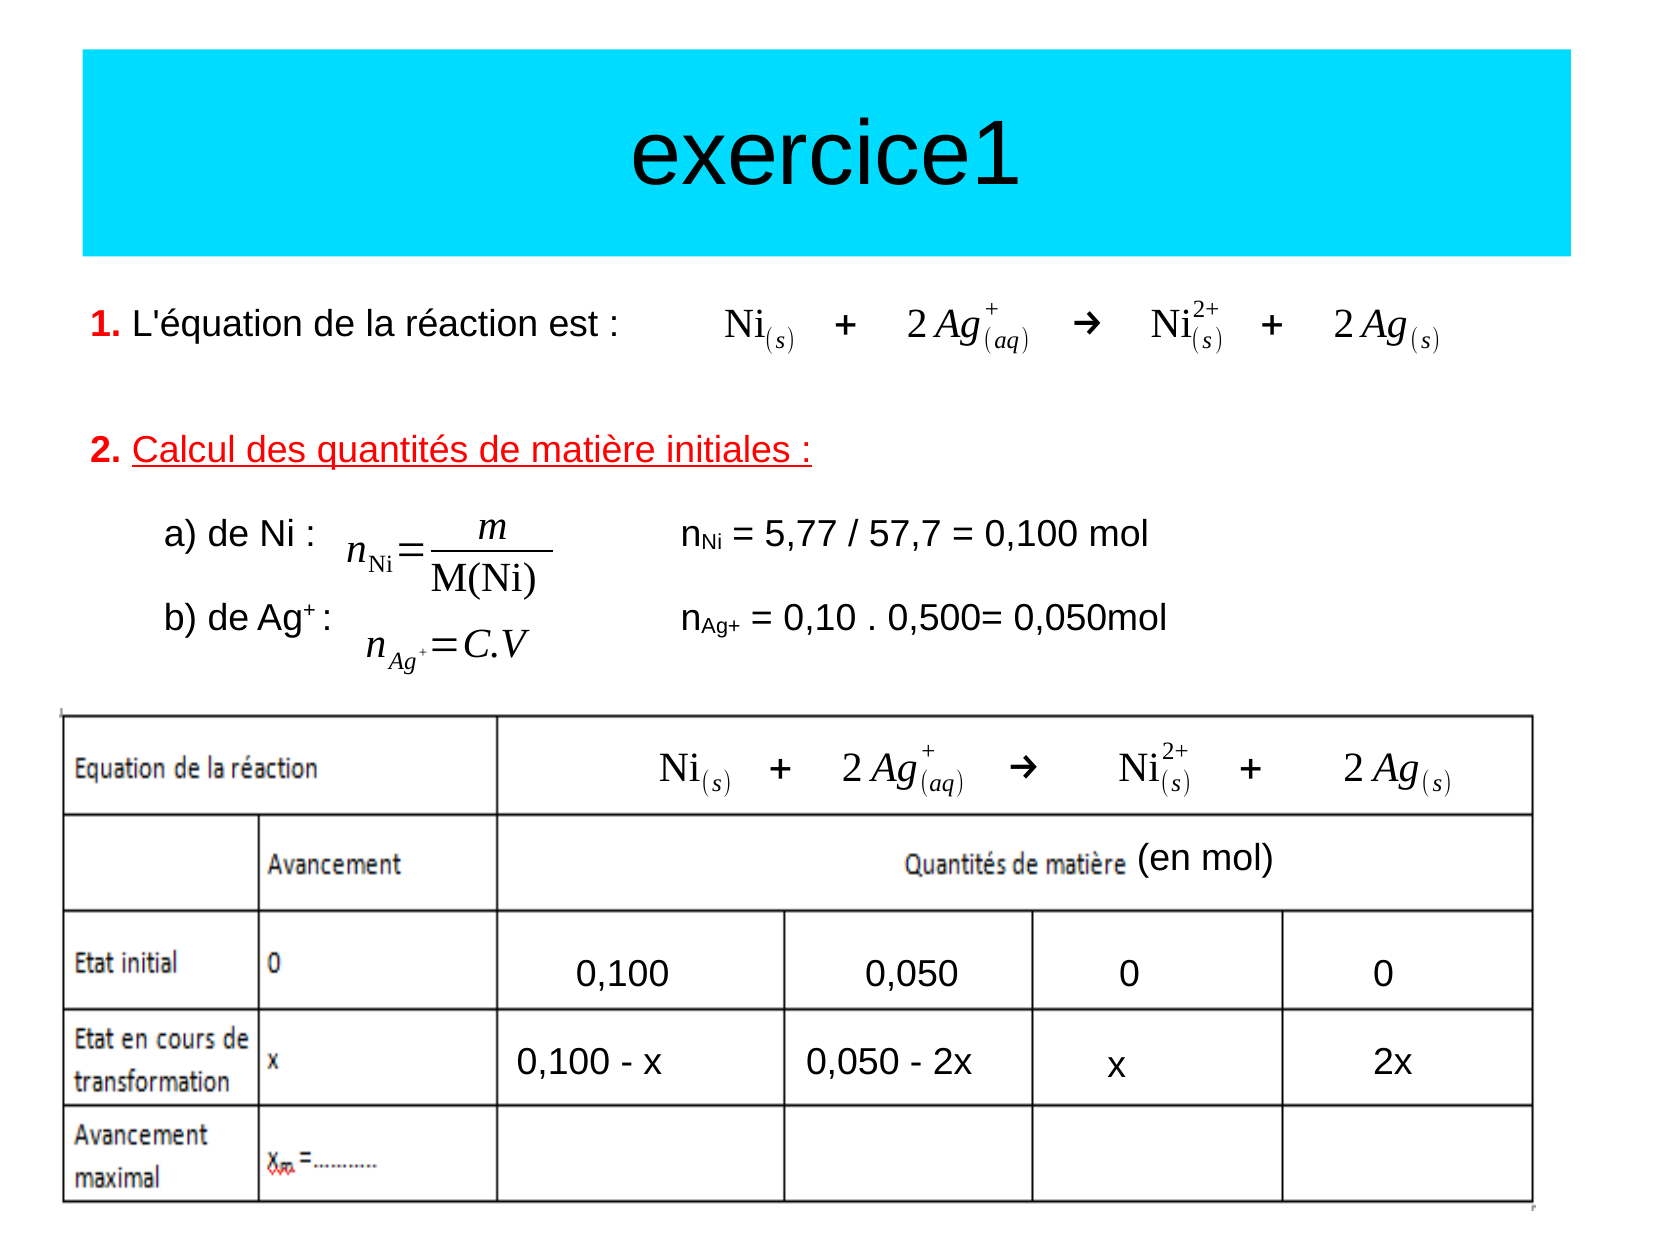

# exercice1
1. L'équation de la réaction est :
2. Calcul des quantités de matière initiales :
	a) de Ni :					nNi = 5,77 / 57,7 = 0,100 mol
	b) de Ag+ : 					nAg+ = 0,10 . 0,500= 0,050mol
(en mol)
0,100
0
0,050
0
0,100 - x
2x
0,050 - 2x
x